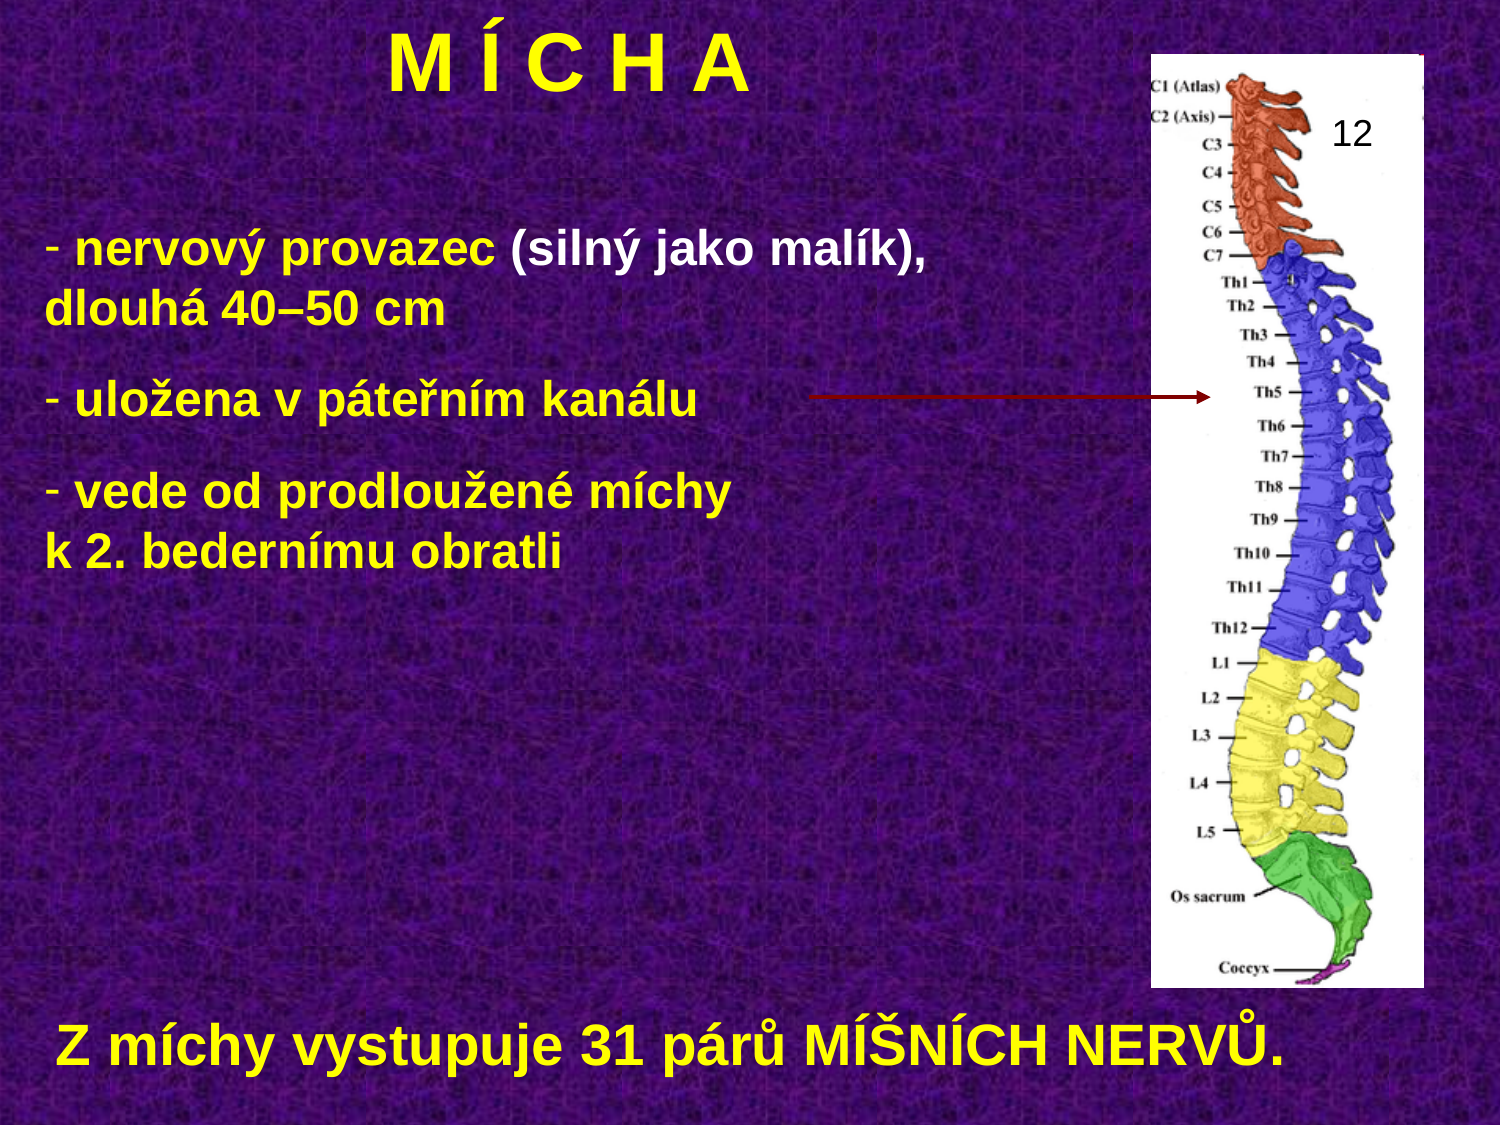

M Í C H A
12
 nervový provazec (silný jako malík), dlouhá 40–50 cm
 uložena v páteřním kanálu
 vede od prodloužené míchy
k 2. bedernímu obratli
Z míchy vystupuje 31 párů MÍŠNÍCH NERVŮ.